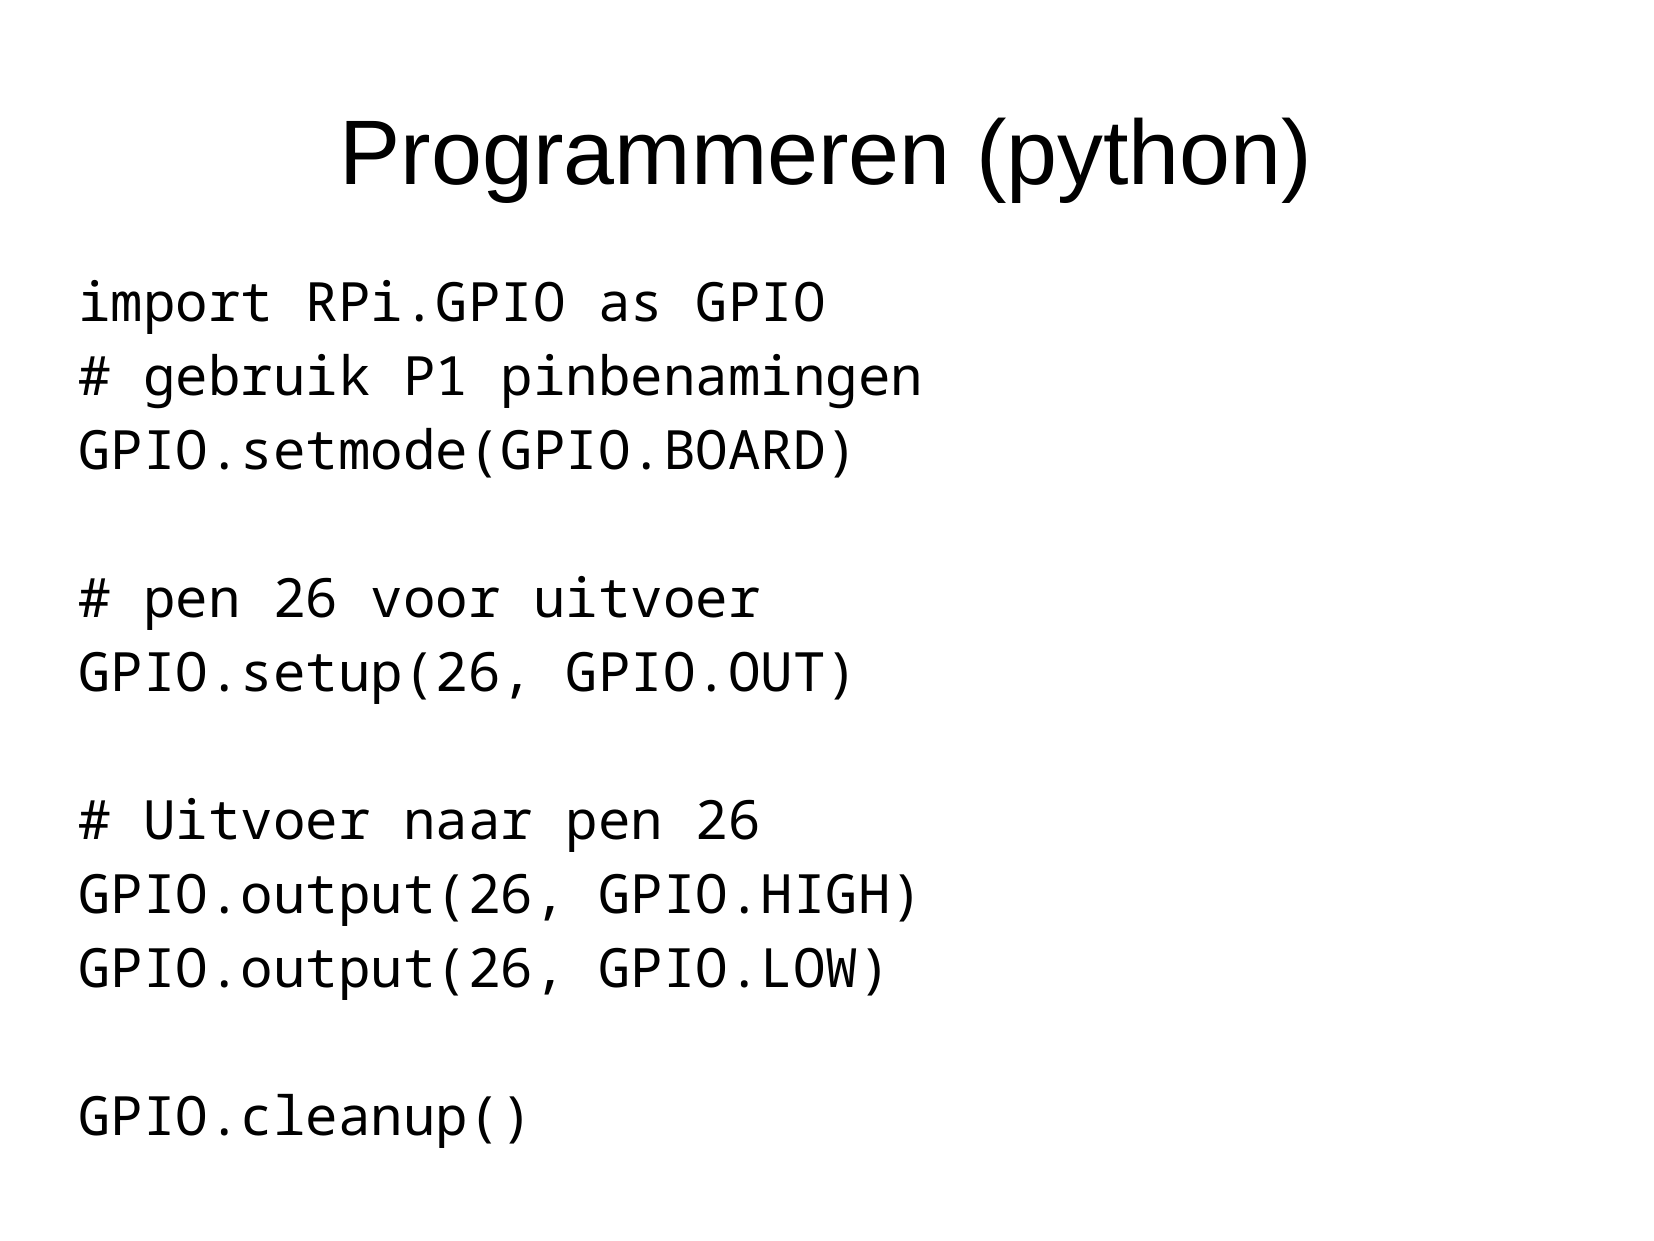

# Programmeren (python)
import RPi.GPIO as GPIO
# gebruik P1 pinbenamingen
GPIO.setmode(GPIO.BOARD)
# pen 26 voor uitvoer
GPIO.setup(26, GPIO.OUT)
# Uitvoer naar pen 26
GPIO.output(26, GPIO.HIGH)
GPIO.output(26, GPIO.LOW)
GPIO.cleanup()